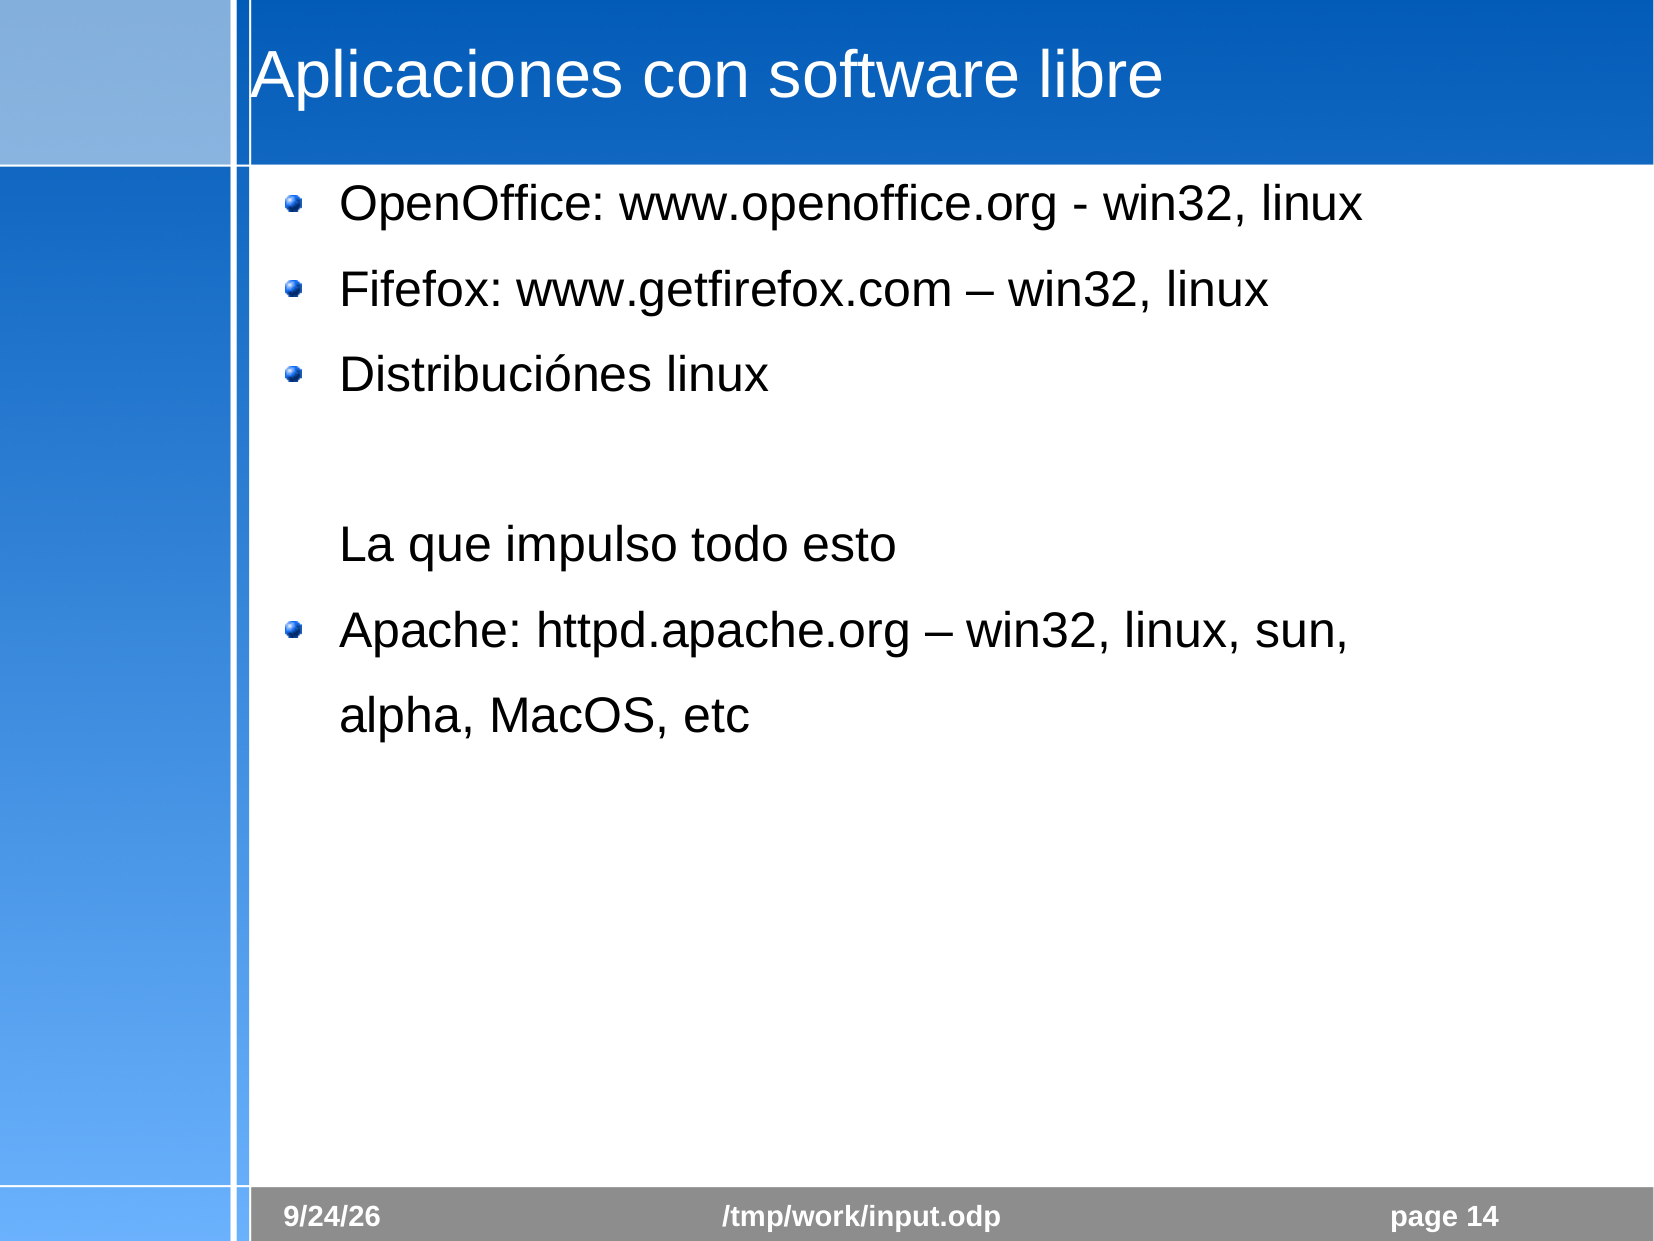

# Aplicaciones con software libre
OpenOffice: www.openoffice.org - win32, linux
Fifefox: www.getfirefox.com – win32, linux
Distribuciónes linux
La que impulso todo esto
Apache: httpd.apache.org – win32, linux, sun,
alpha, MacOS, etc